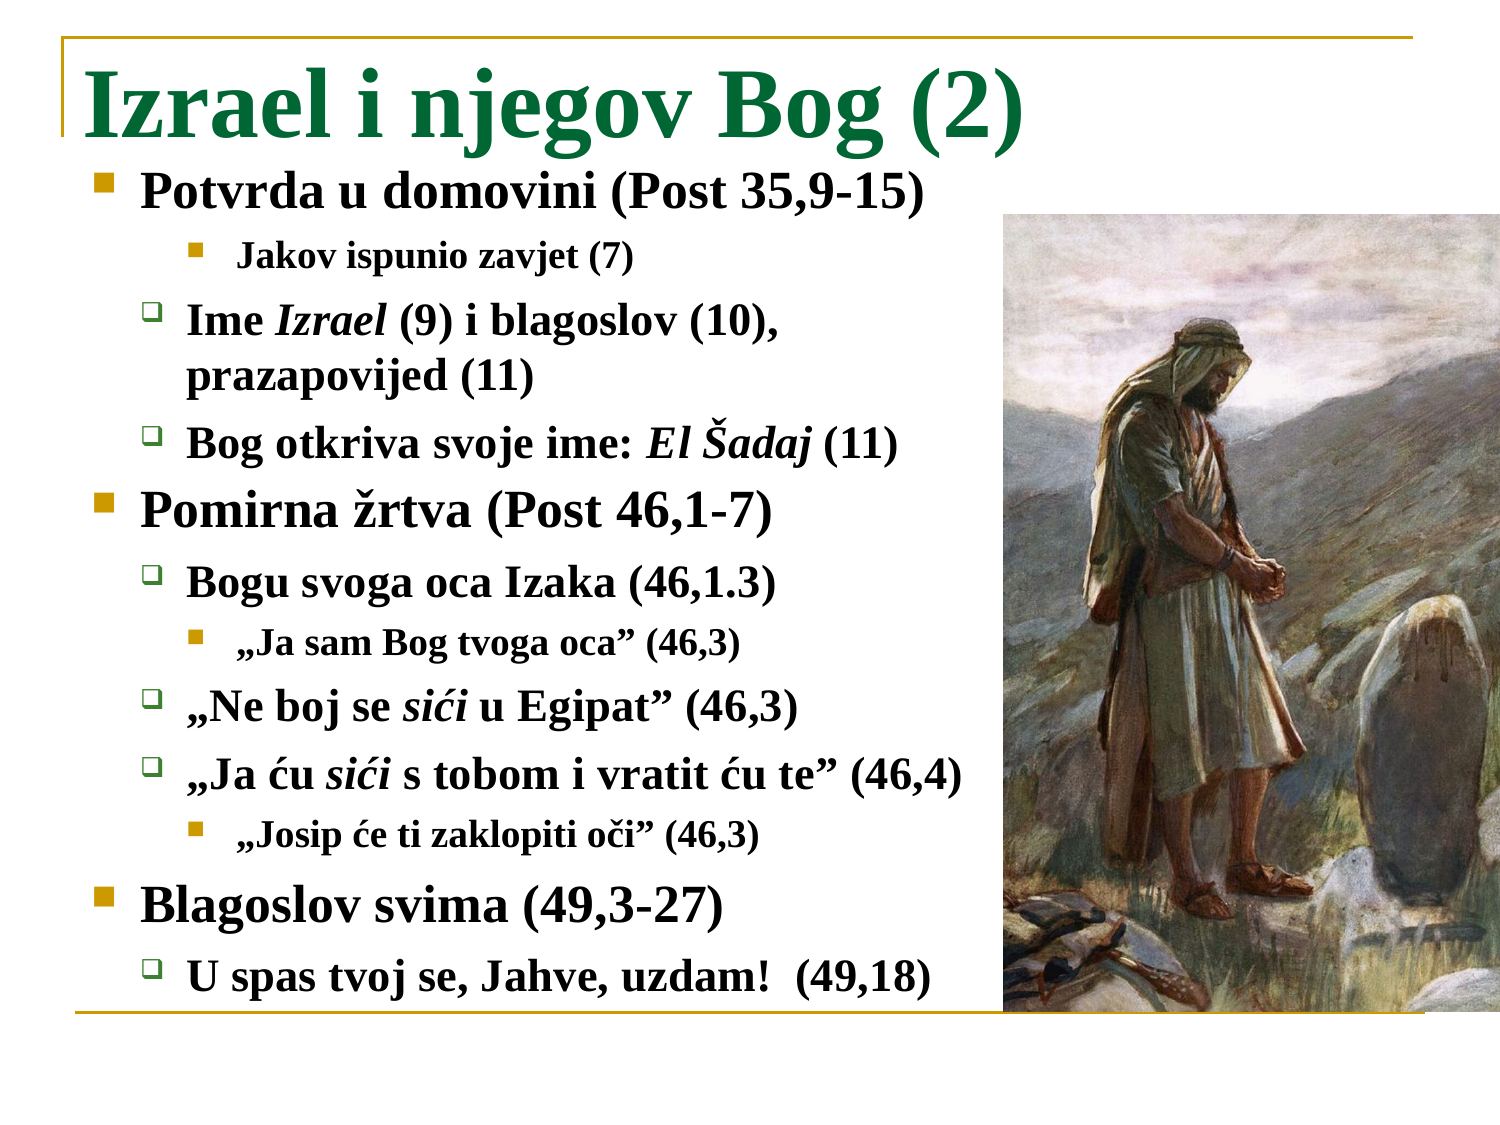

# Izrael i njegov Bog (2)
Potvrda u domovini (Post 35,9-15)
Jakov ispunio zavjet (7)
Ime Izrael (9) i blagoslov (10),
prazapovijed (11)
Bog otkriva svoje ime: El Šadaj (11)
Pomirna žrtva (Post 46,1-7)
Bogu svoga oca Izaka (46,1.3)
„Ja sam Bog tvoga oca” (46,3)
„Ne boj se sići u Egipat” (46,3)
„Ja ću sići s tobom i vratit ću te” (46,4)
„Josip će ti zaklopiti oči” (46,3)
Blagoslov svima (49,3-27)
U spas tvoj se, Jahve, uzdam! (49,18)